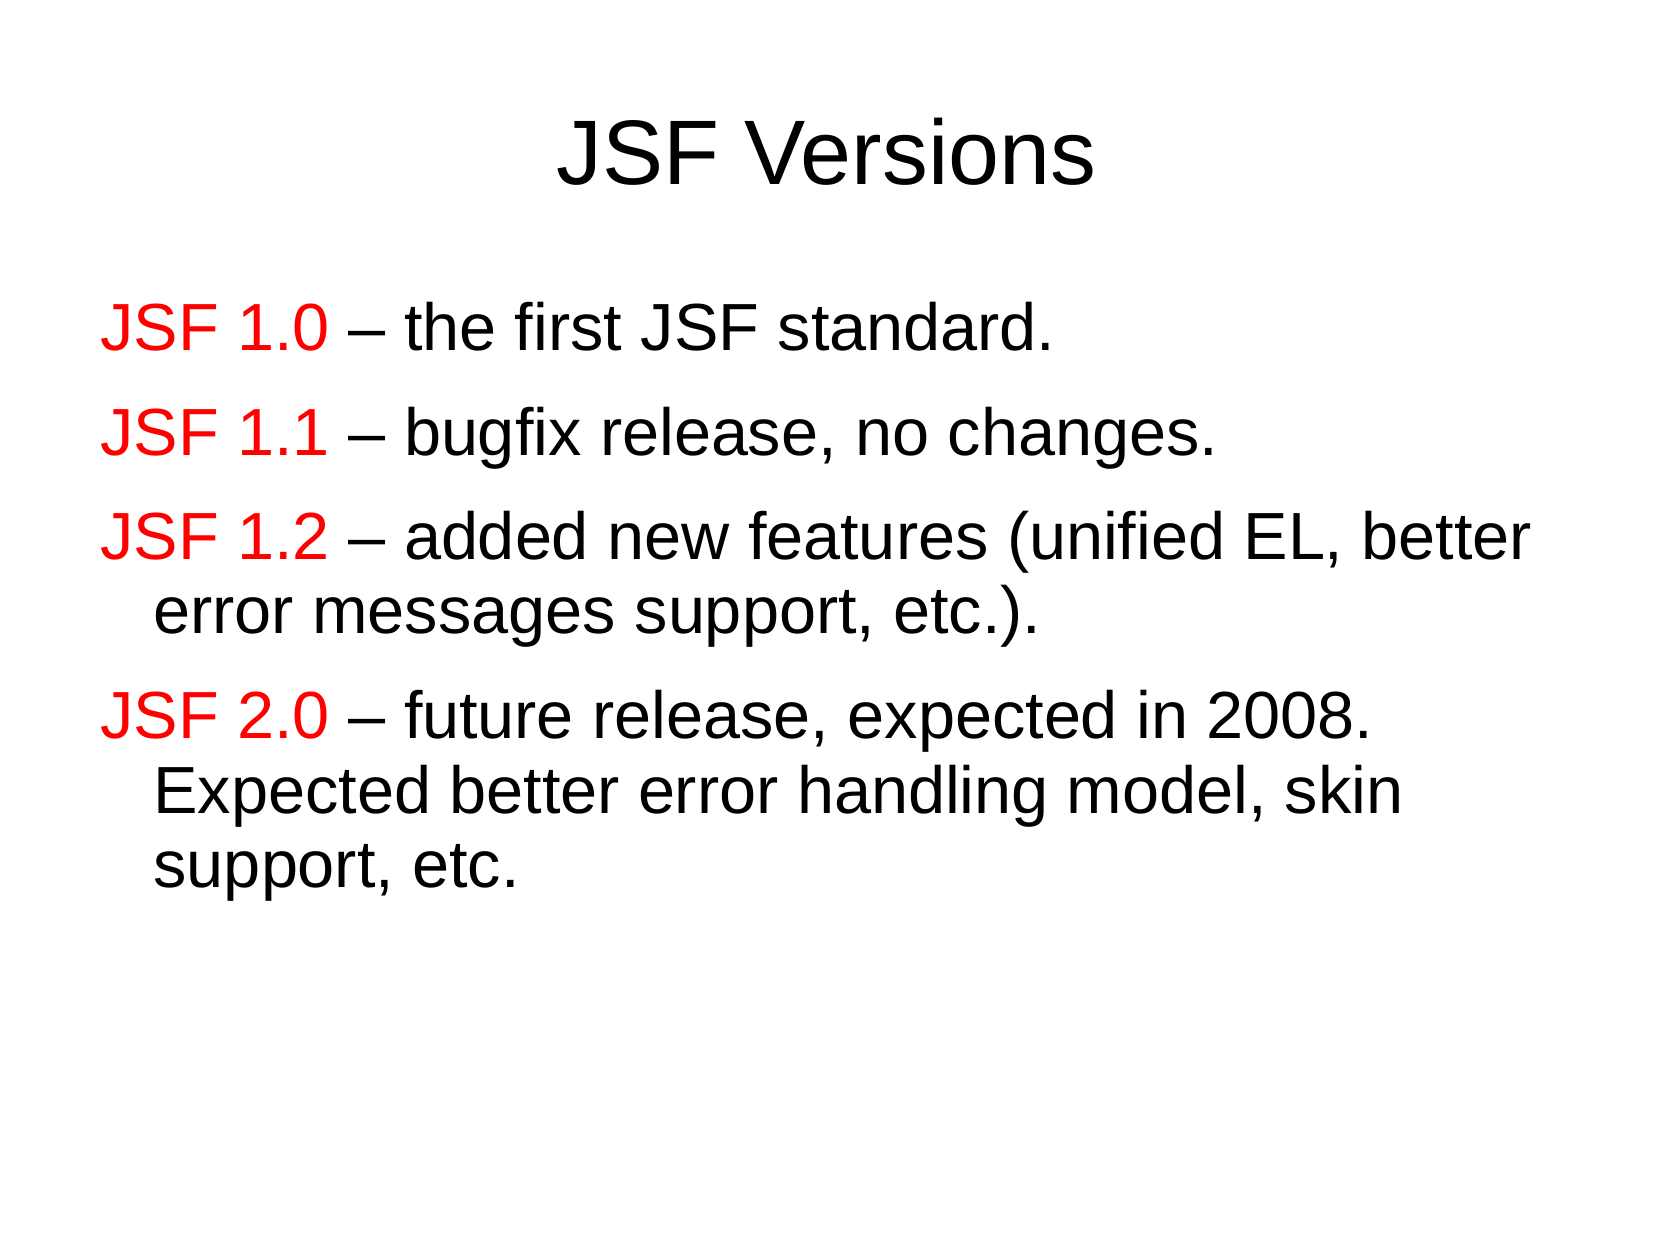

# JSF Versions
JSF 1.0 – the first JSF standard.
JSF 1.1 – bugfix release, no changes.
JSF 1.2 – added new features (unified EL, better error messages support, etc.).
JSF 2.0 – future release, expected in 2008. Expected better error handling model, skin support, etc.